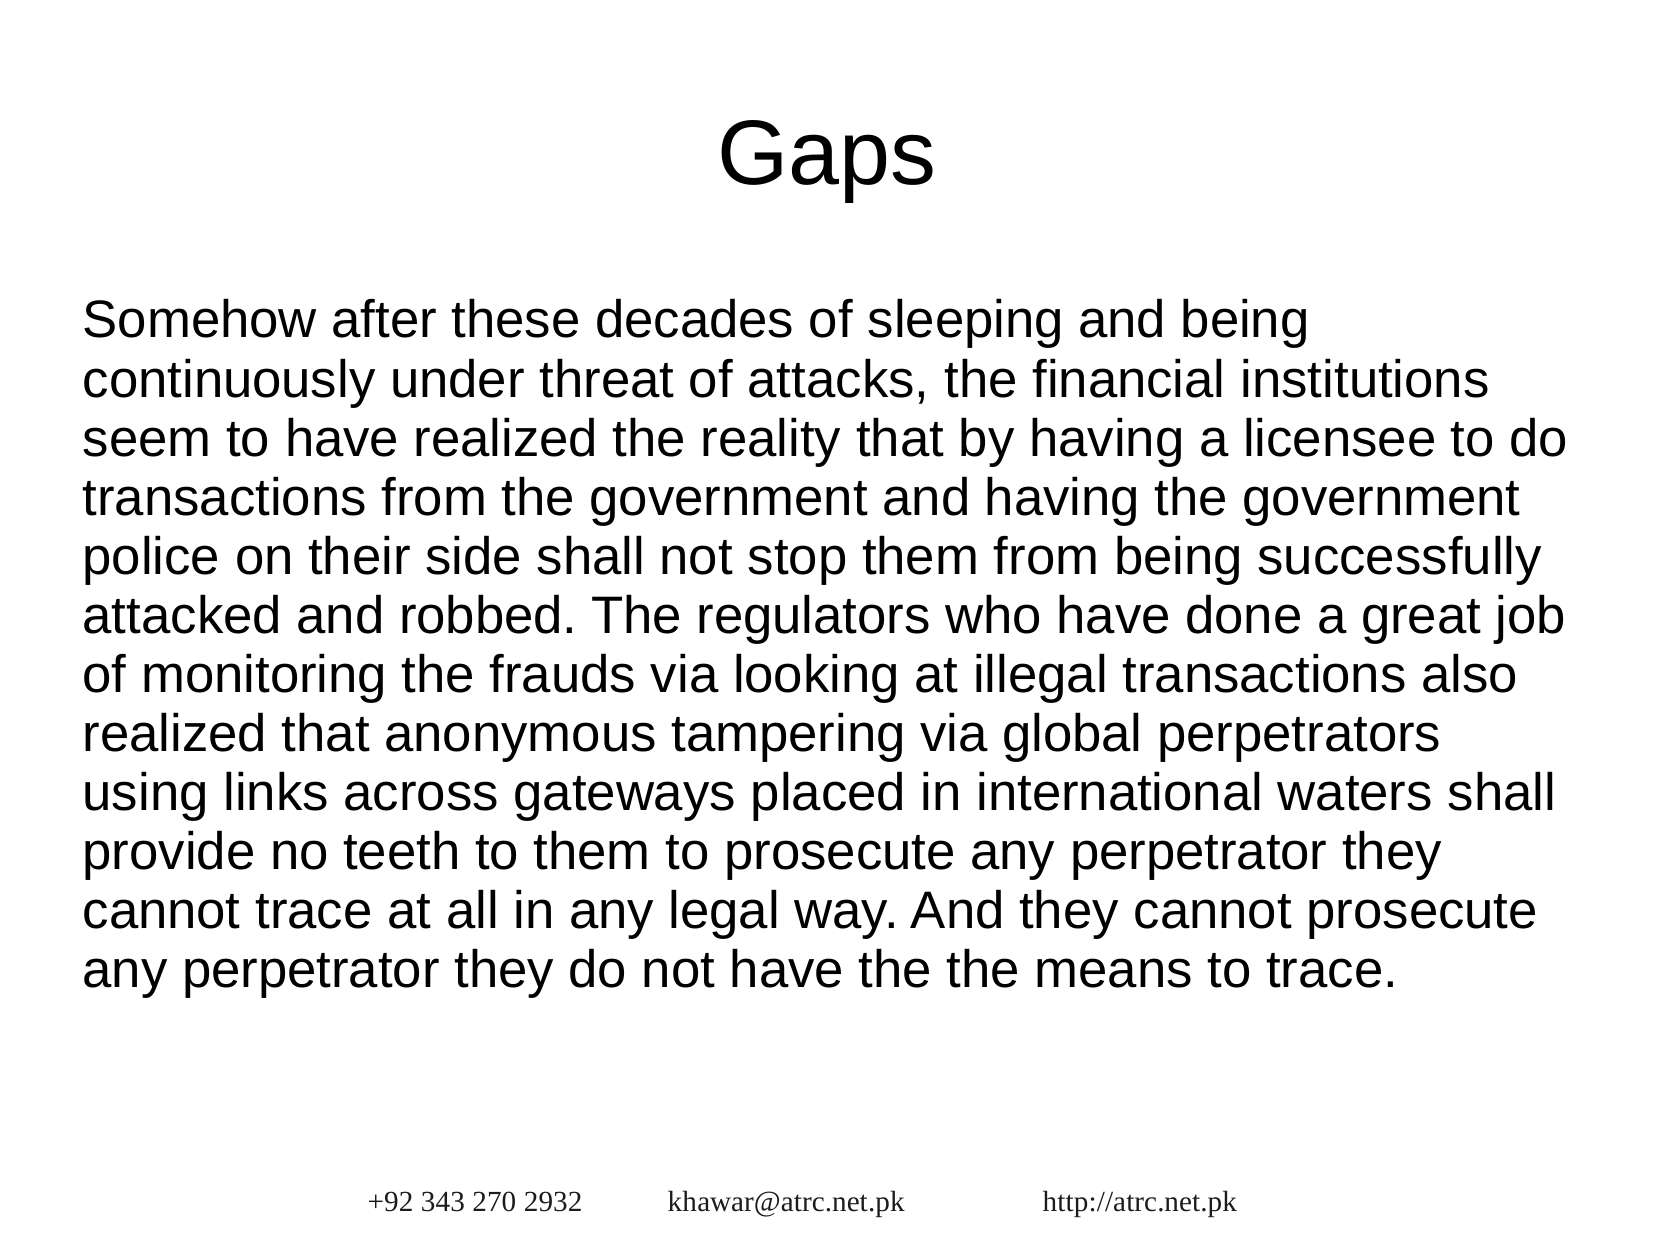

# Gaps
Somehow after these decades of sleeping and being continuously under threat of attacks, the financial institutions seem to have realized the reality that by having a licensee to do transactions from the government and having the government police on their side shall not stop them from being successfully attacked and robbed. The regulators who have done a great job of monitoring the frauds via looking at illegal transactions also realized that anonymous tampering via global perpetrators using links across gateways placed in international waters shall provide no teeth to them to prosecute any perpetrator they cannot trace at all in any legal way. And they cannot prosecute any perpetrator they do not have the the means to trace.